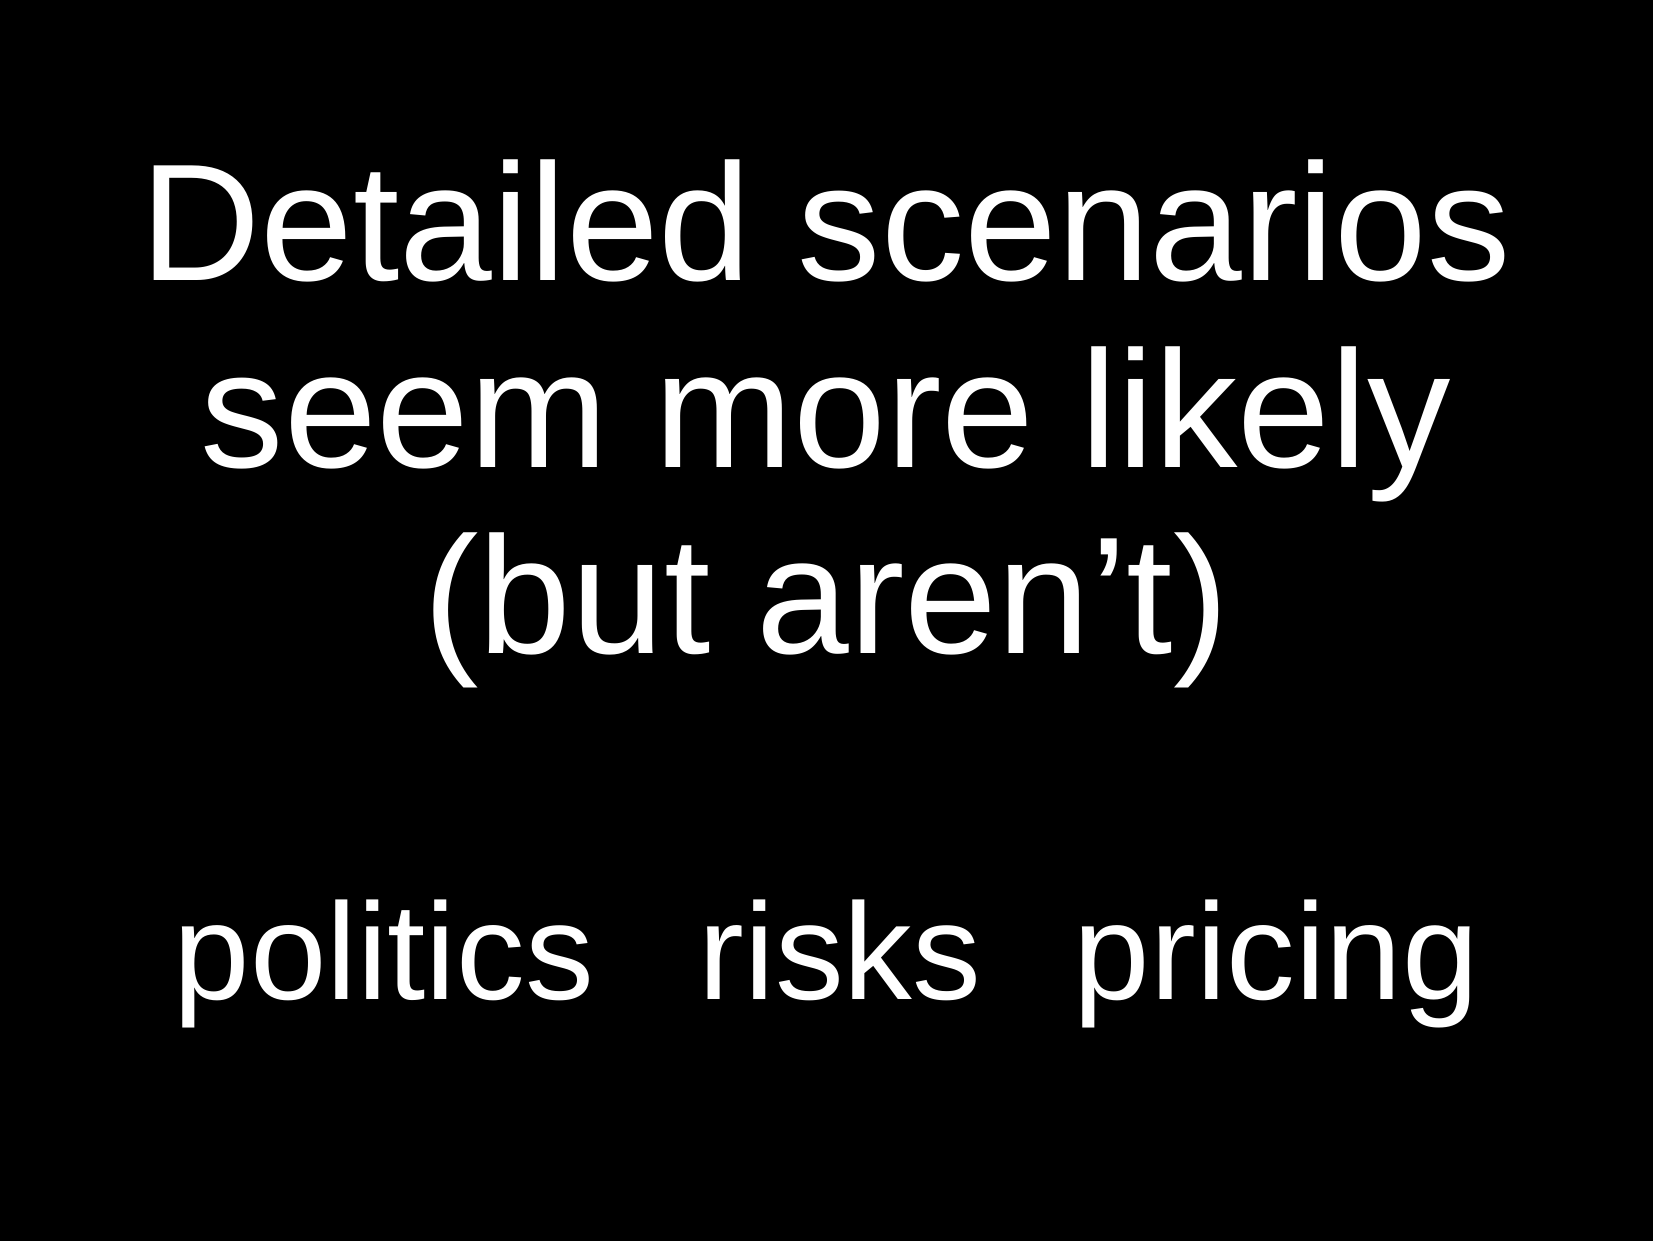

# Detailed scenarios seem more likely
(but aren’t)
politics		risks		pricing